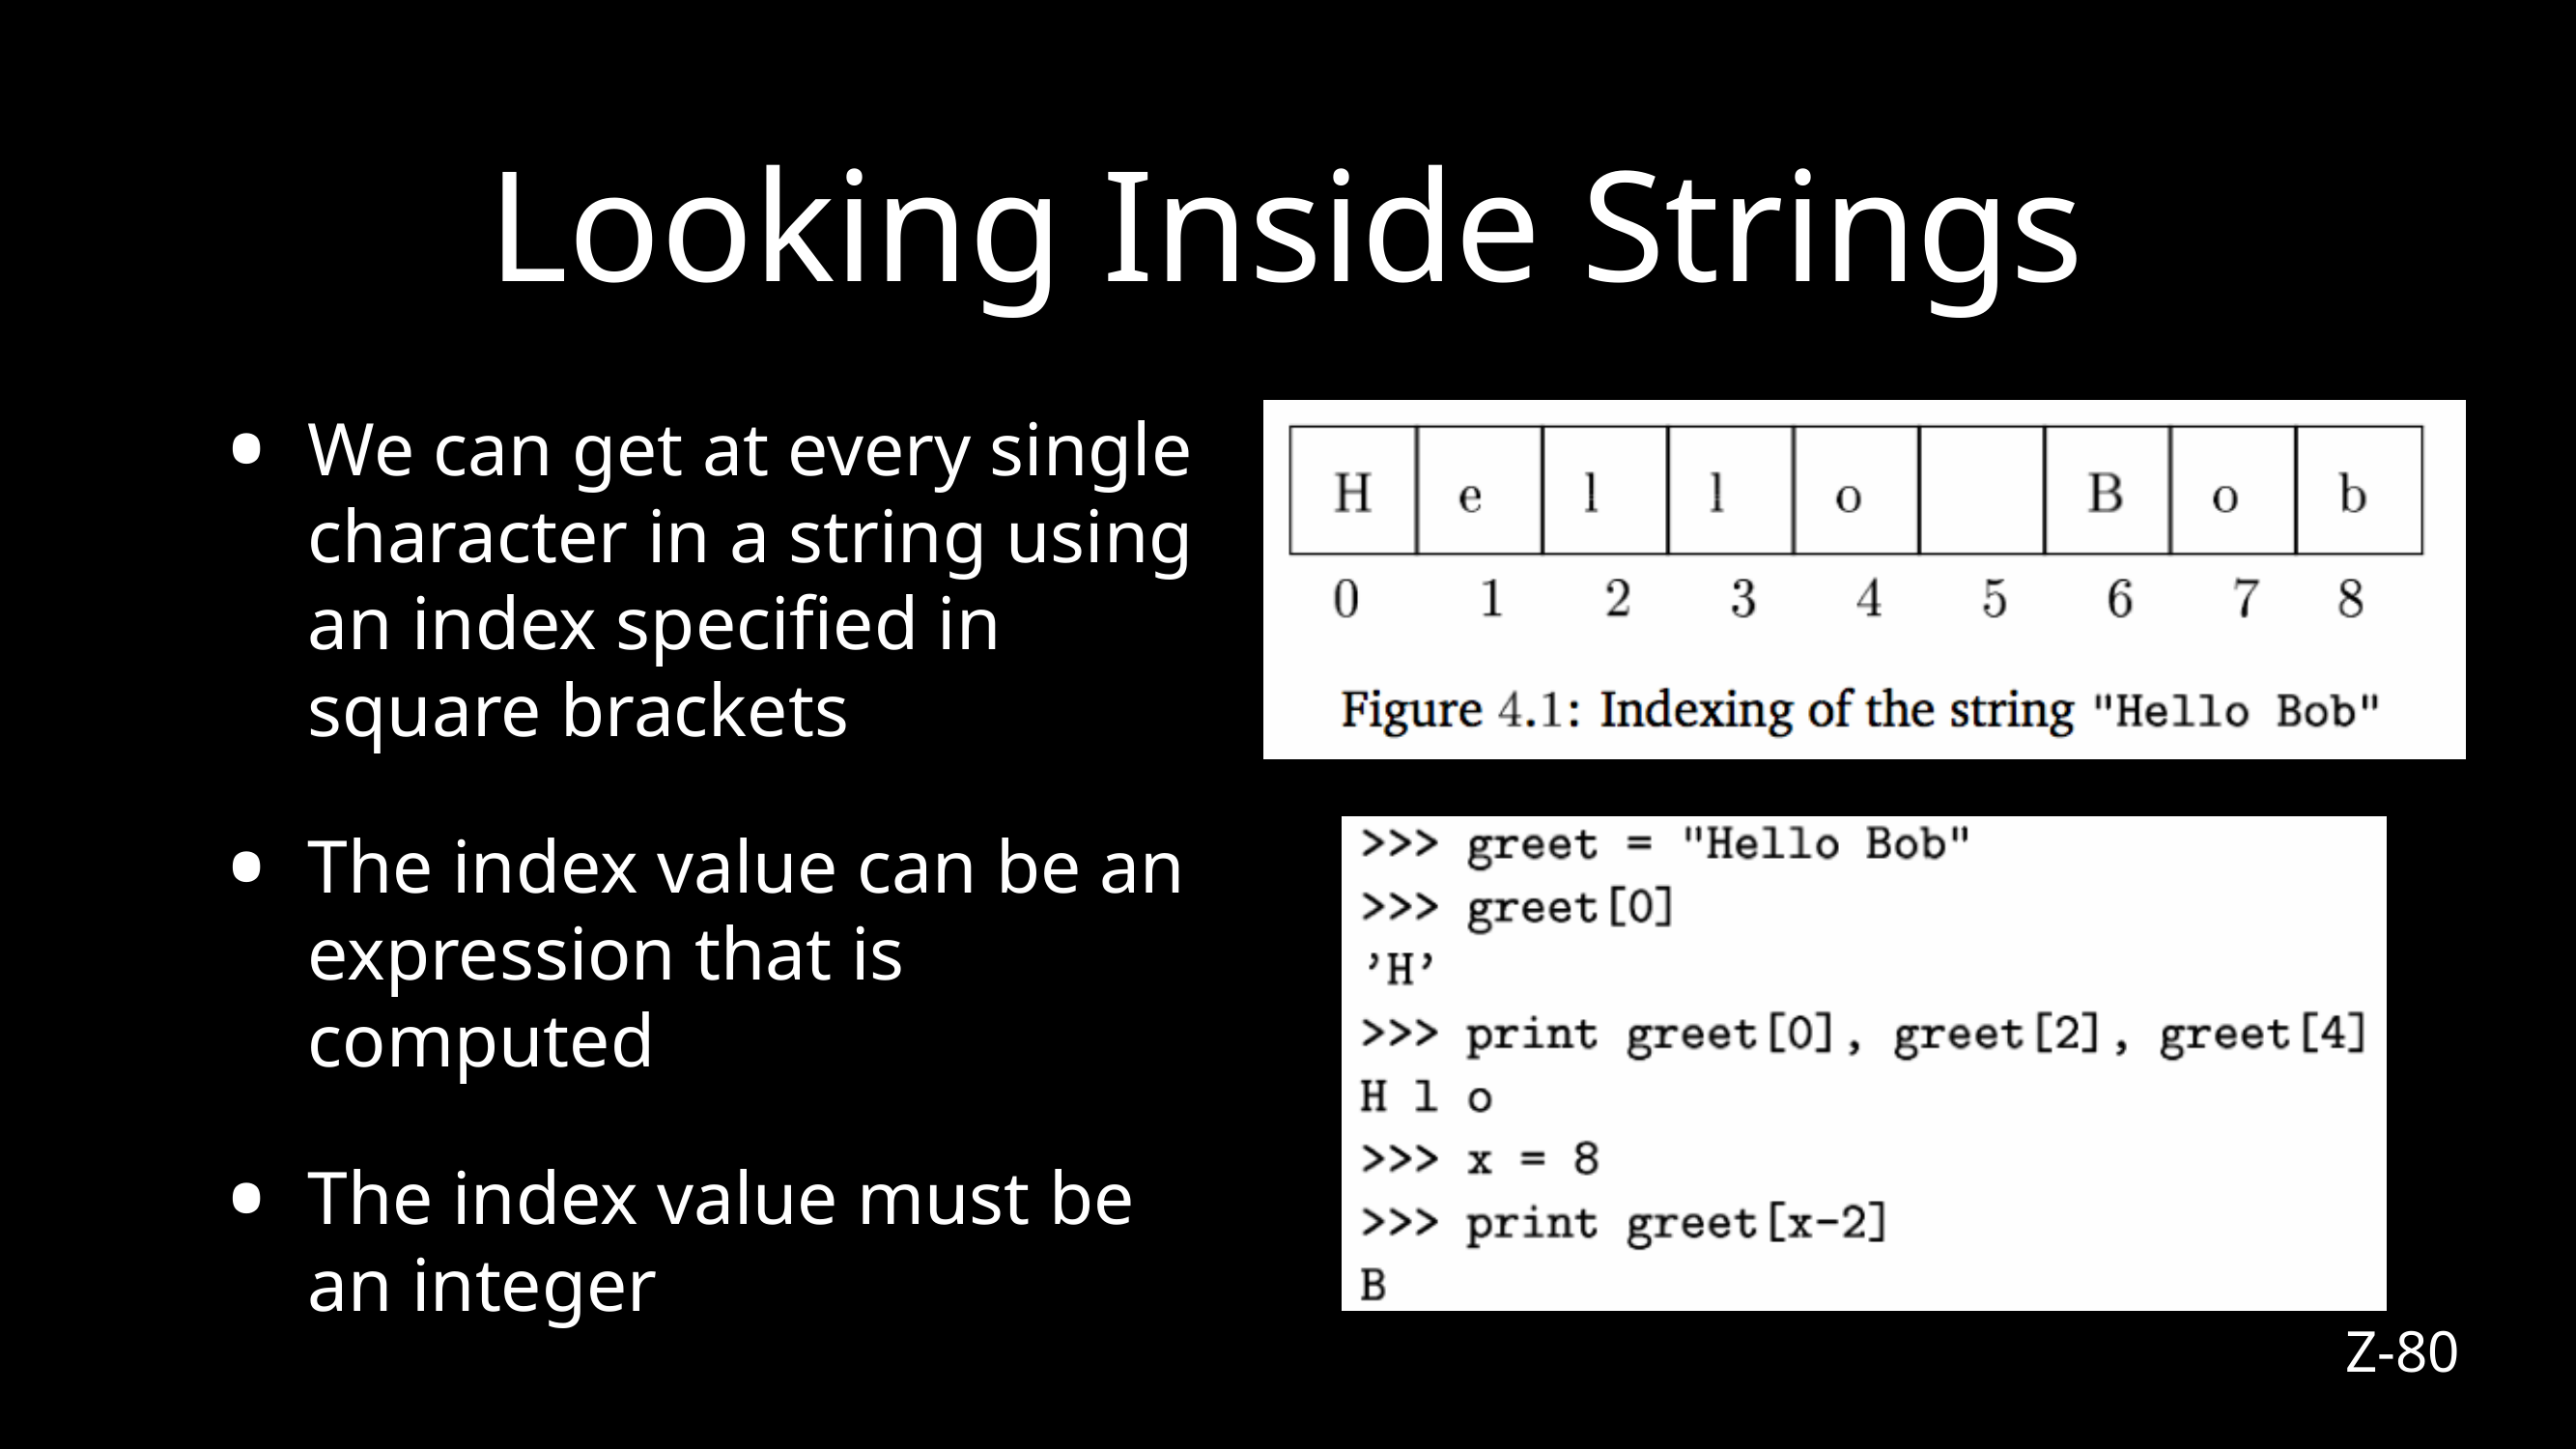

# Looking Inside Strings
We can get at every single character in a string using an index specified in square brackets
The index value can be an expression that is computed
The index value must be an integer
Z-80